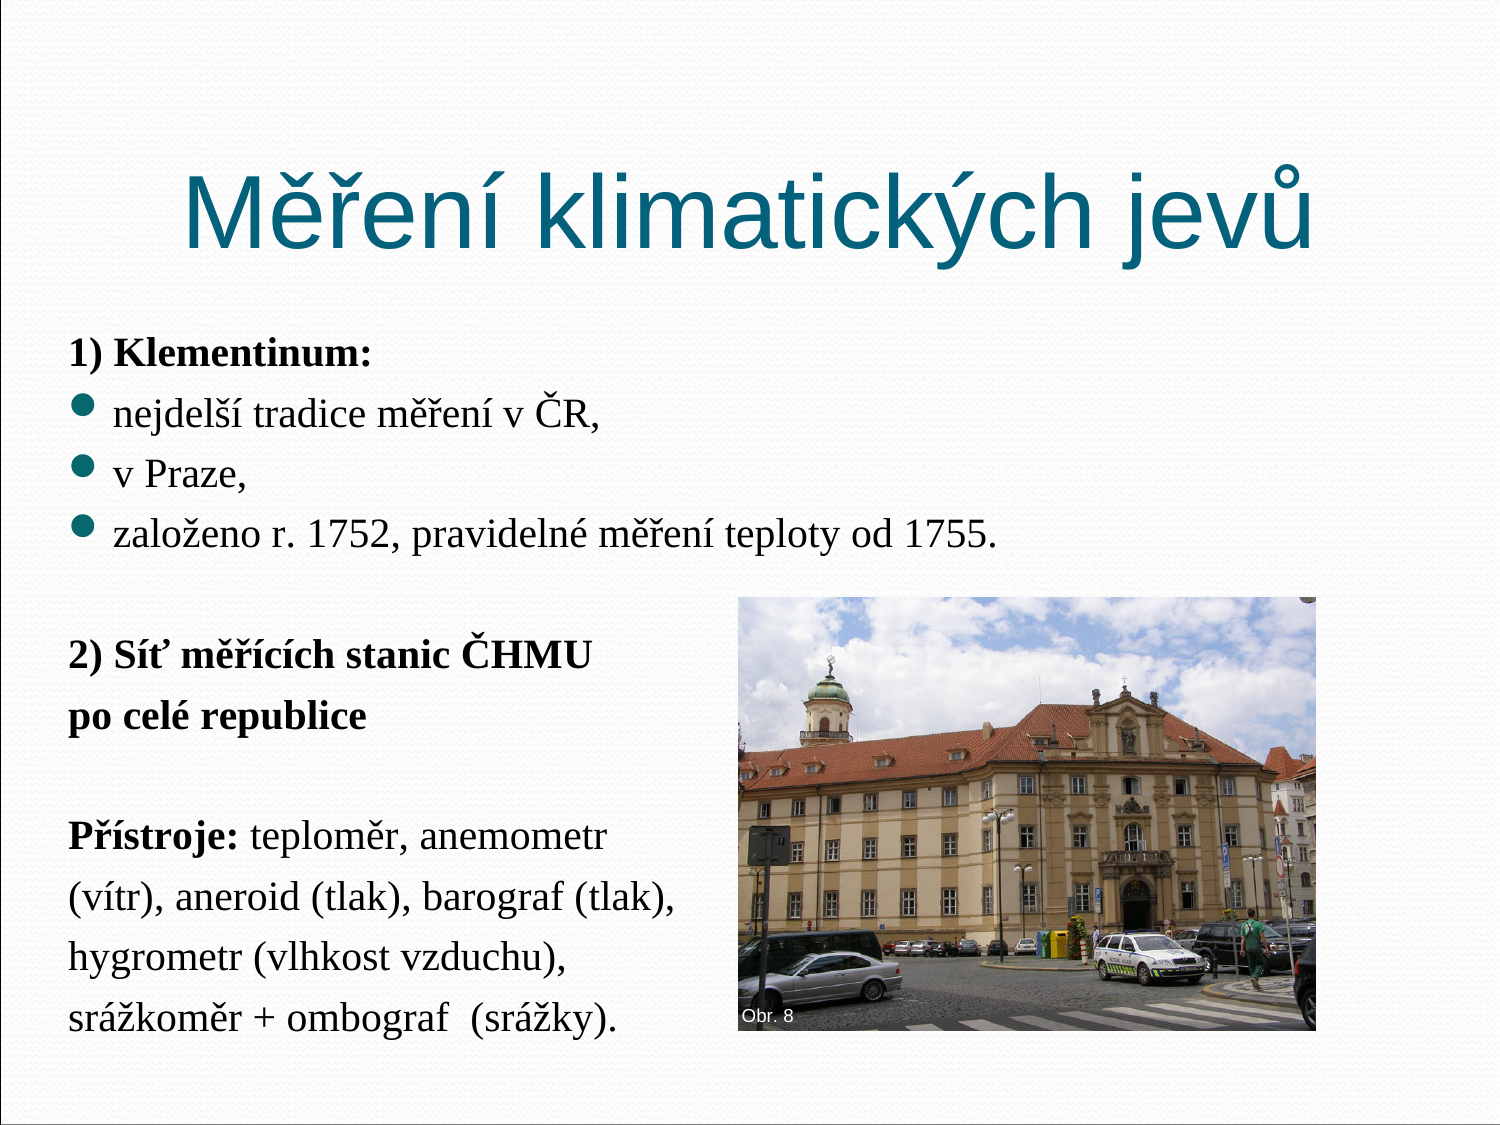

# Měření klimatických jevů
1) Klementinum:
nejdelší tradice měření v ČR,
v Praze,
založeno r. 1752, pravidelné měření teploty od 1755.
2) Síť měřících stanic ČHMU
po celé republice
Přístroje: teploměr, anemometr
(vítr), aneroid (tlak), barograf (tlak),
hygrometr (vlhkost vzduchu),
srážkoměr + ombograf (srážky).
Obr. 8